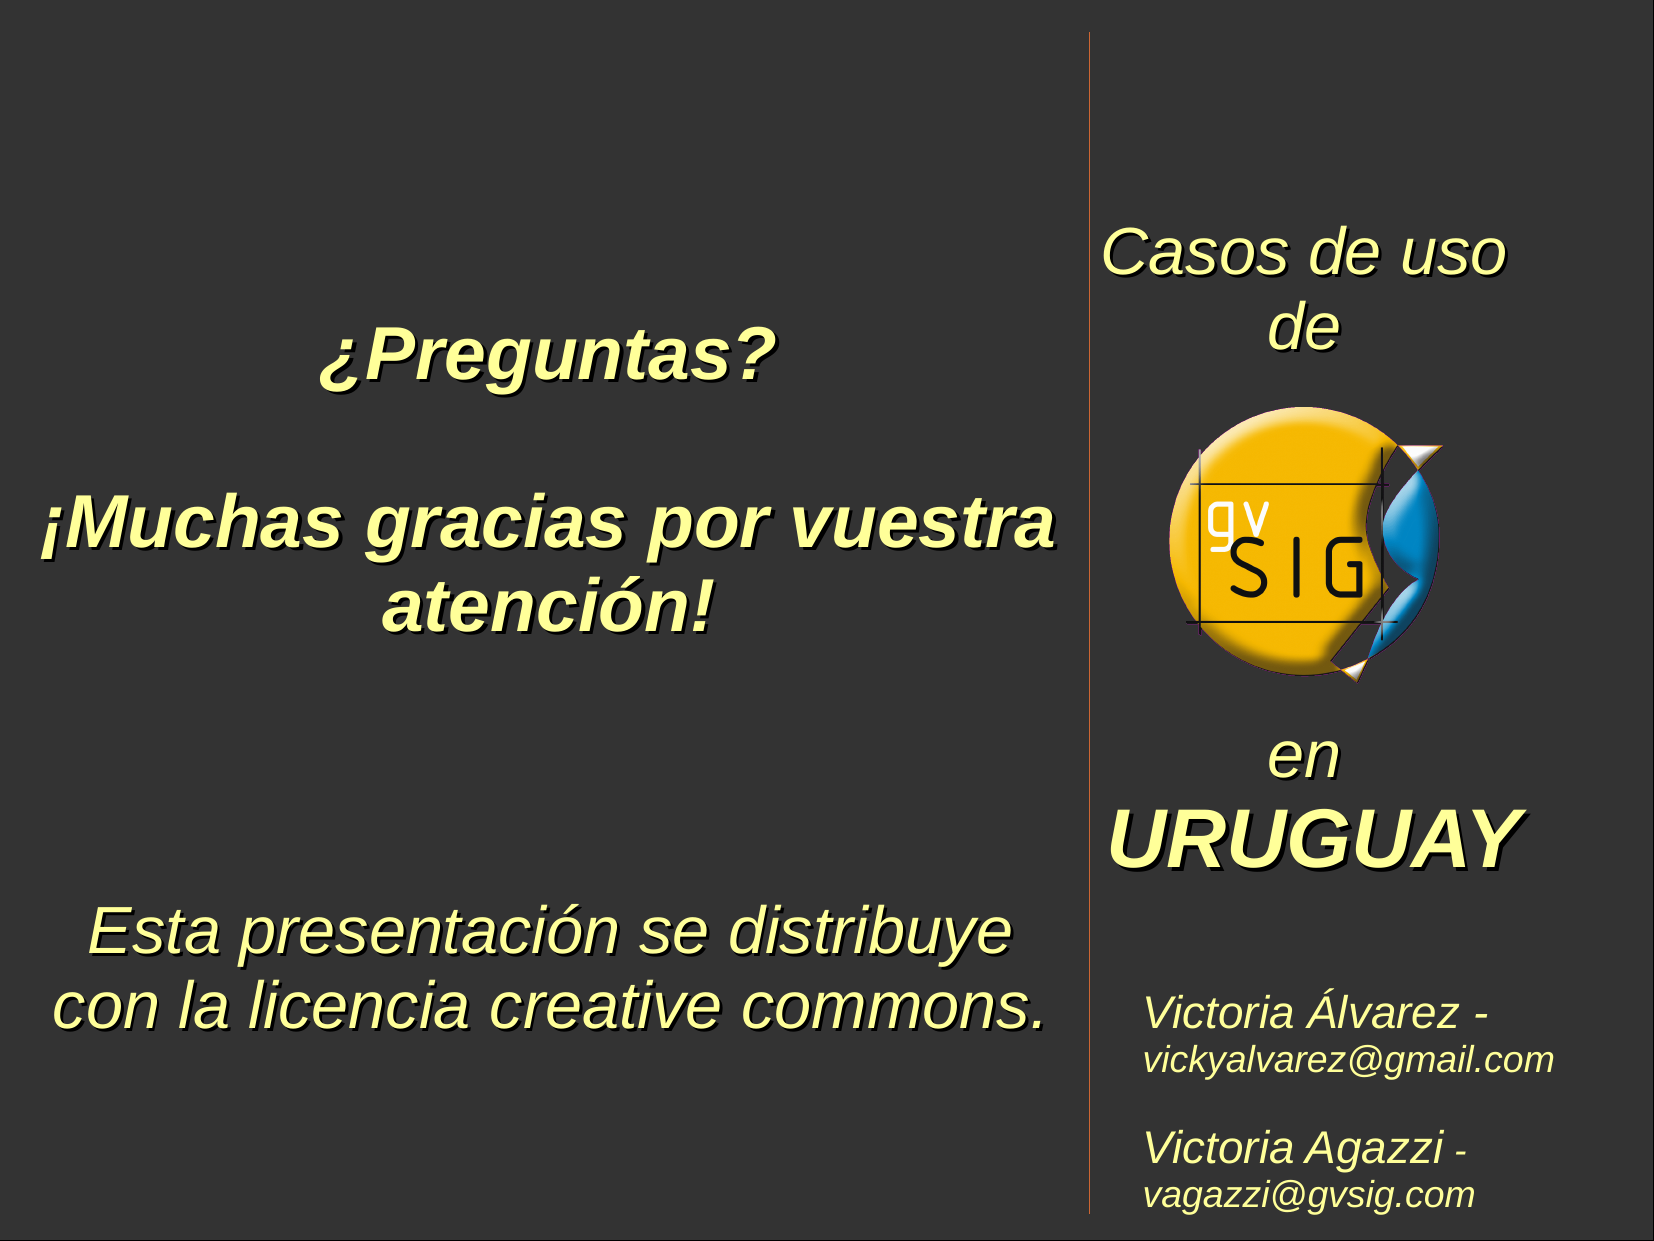

Casos de uso
de
en
URUGUAY
¿Preguntas?
¡Muchas gracias por vuestra atención!
Esta presentación se distribuye con la licencia creative commons.
Victoria Álvarez -
vickyalvarez@gmail.com
Victoria Agazzi -
vagazzi@gvsig.com